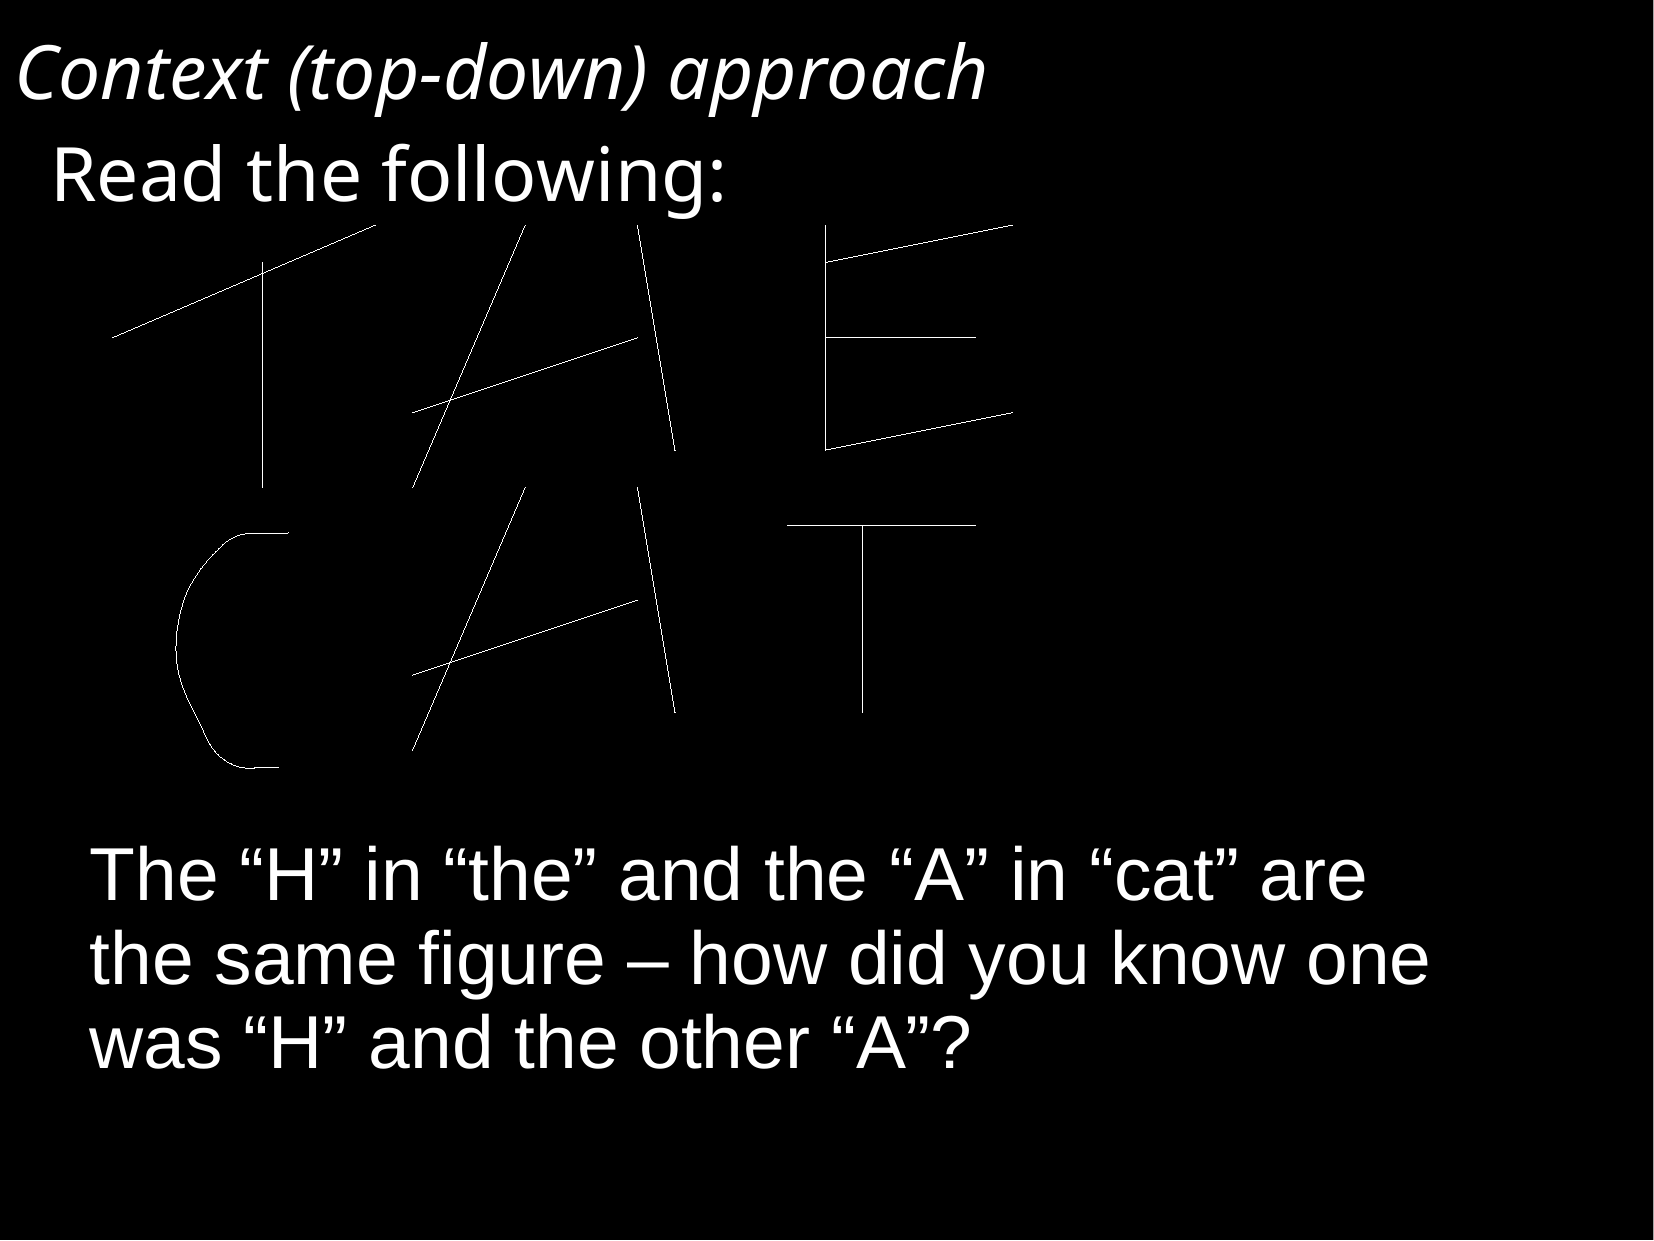

Context (top-down) approach
Read the following:
The “H” in “the” and the “A” in “cat” are the same figure – how did you know one was “H” and the other “A”?